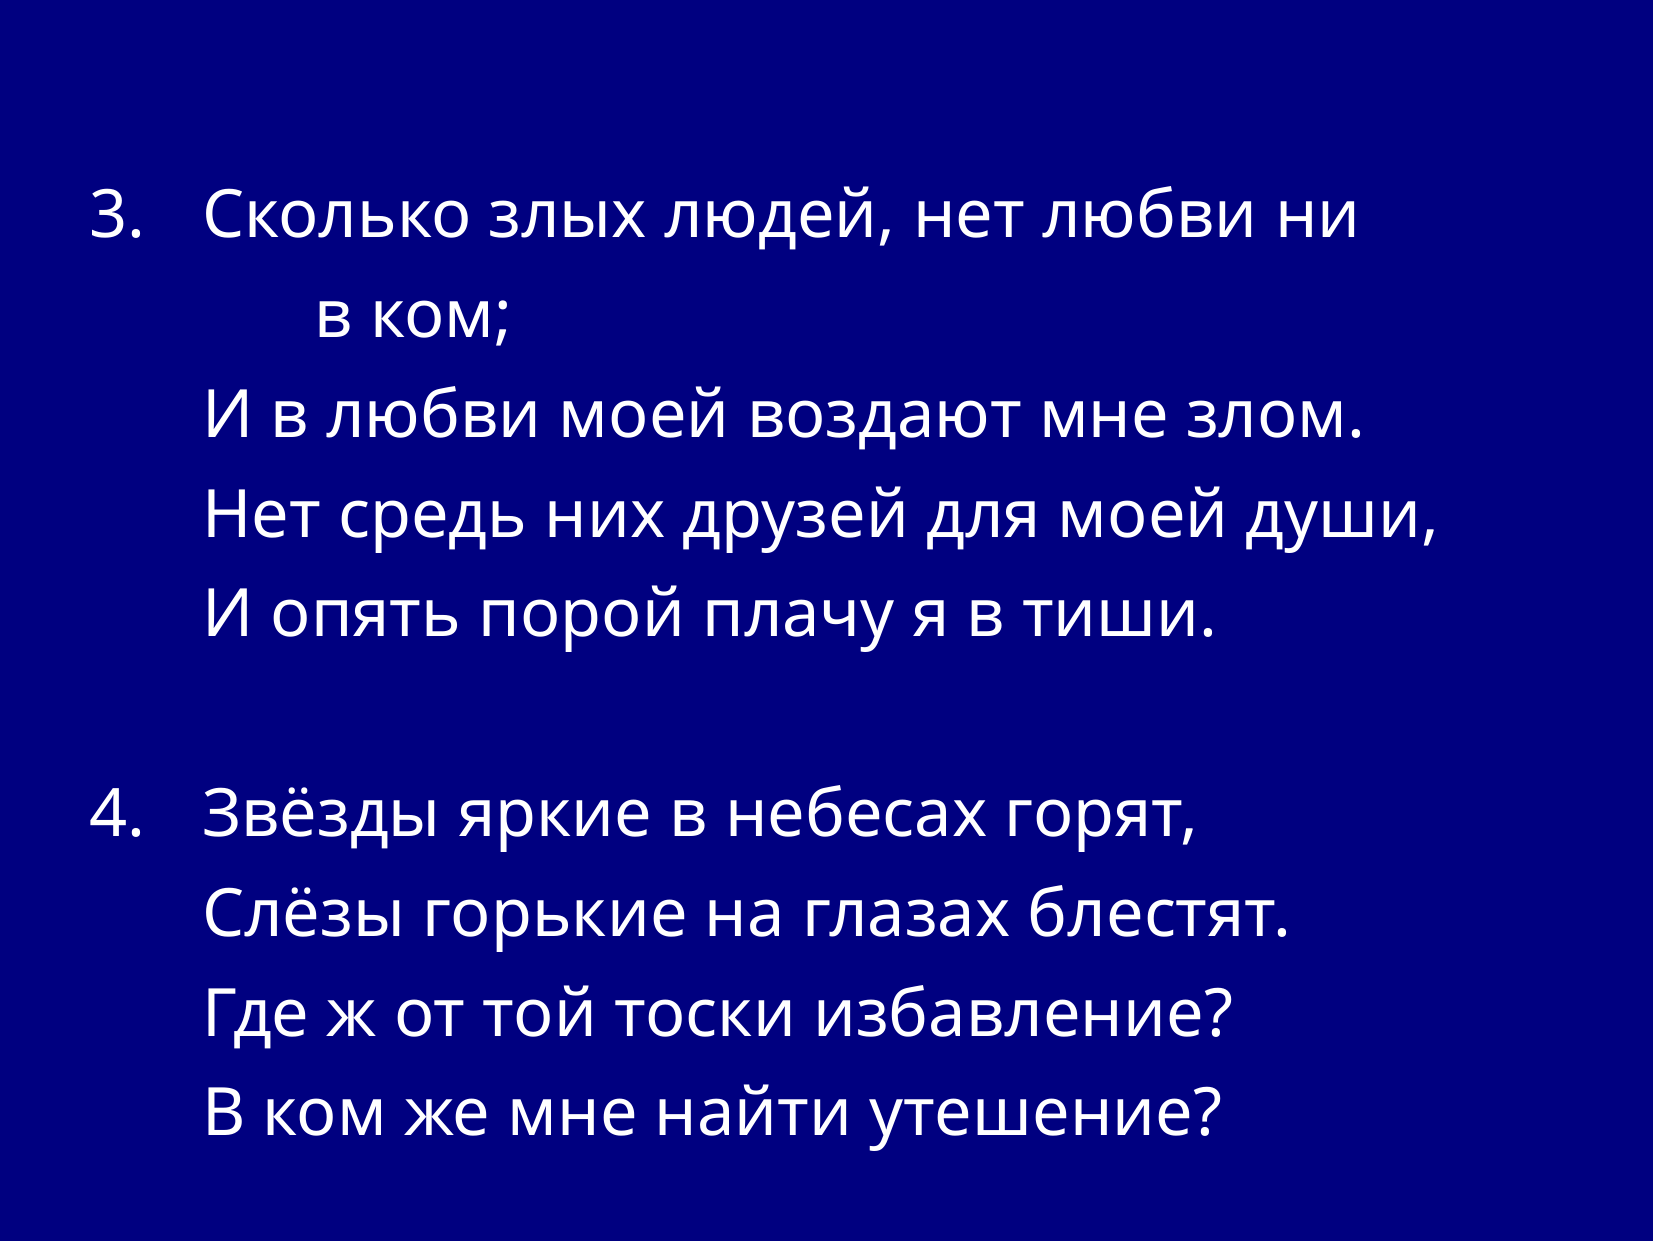

3.	Сколько злых людей, нет любви ни
		в ком;
	И в любви моей воздают мне злом.
	Нет средь них друзей для моей души,
	И опять порой плачу я в тиши.
4.	Звёзды яркие в небесах горят,
	Слёзы горькие на глазах блестят.
	Где ж от той тоски избавление?
	В ком же мне найти утешение?